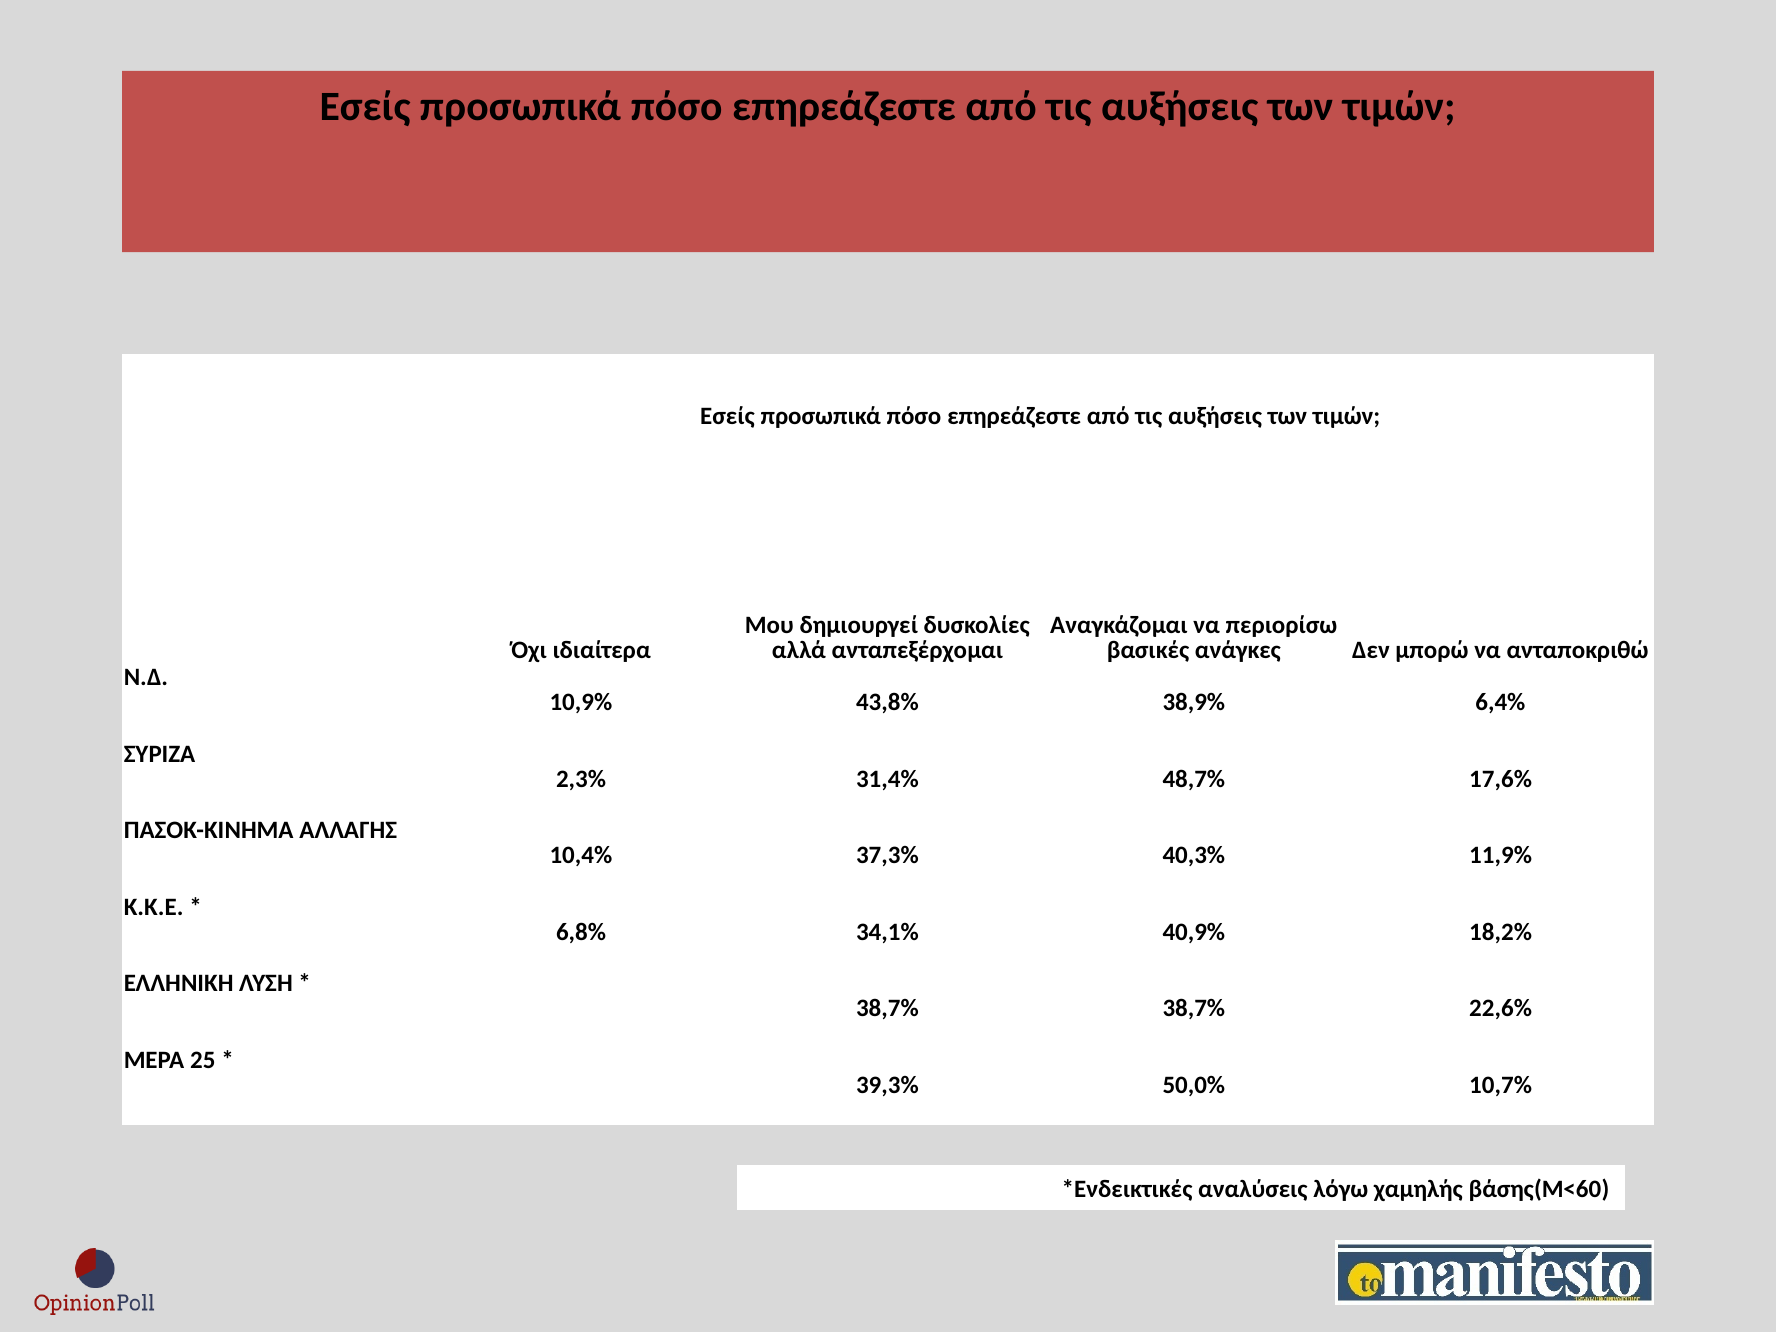

# Εσείς προσωπικά πόσο επηρεάζεστε από τις αυξήσεις των τιμών;
| | Εσείς προσωπικά πόσο επηρεάζεστε από τις αυξήσεις των τιμών; | | | |
| --- | --- | --- | --- | --- |
| | Όχι ιδιαίτερα | Μου δημιουργεί δυσκολίες αλλά ανταπεξέρχομαι | Αναγκάζομαι να περιορίσω βασικές ανάγκες | Δεν μπορώ να ανταποκριθώ |
| Ν.Δ. | 10,9% | 43,8% | 38,9% | 6,4% |
| ΣΥΡΙΖΑ | 2,3% | 31,4% | 48,7% | 17,6% |
| ΠΑΣΟΚ-ΚΙΝΗΜΑ ΑΛΛΑΓΗΣ | 10,4% | 37,3% | 40,3% | 11,9% |
| Κ.Κ.Ε. \* | 6,8% | 34,1% | 40,9% | 18,2% |
| ΕΛΛΗΝΙΚΗ ΛΥΣΗ \* | | 38,7% | 38,7% | 22,6% |
| ΜΕΡΑ 25 \* | | 39,3% | 50,0% | 10,7% |
*Ενδεικτικές αναλύσεις λόγω χαμηλής βάσης(Μ<60)